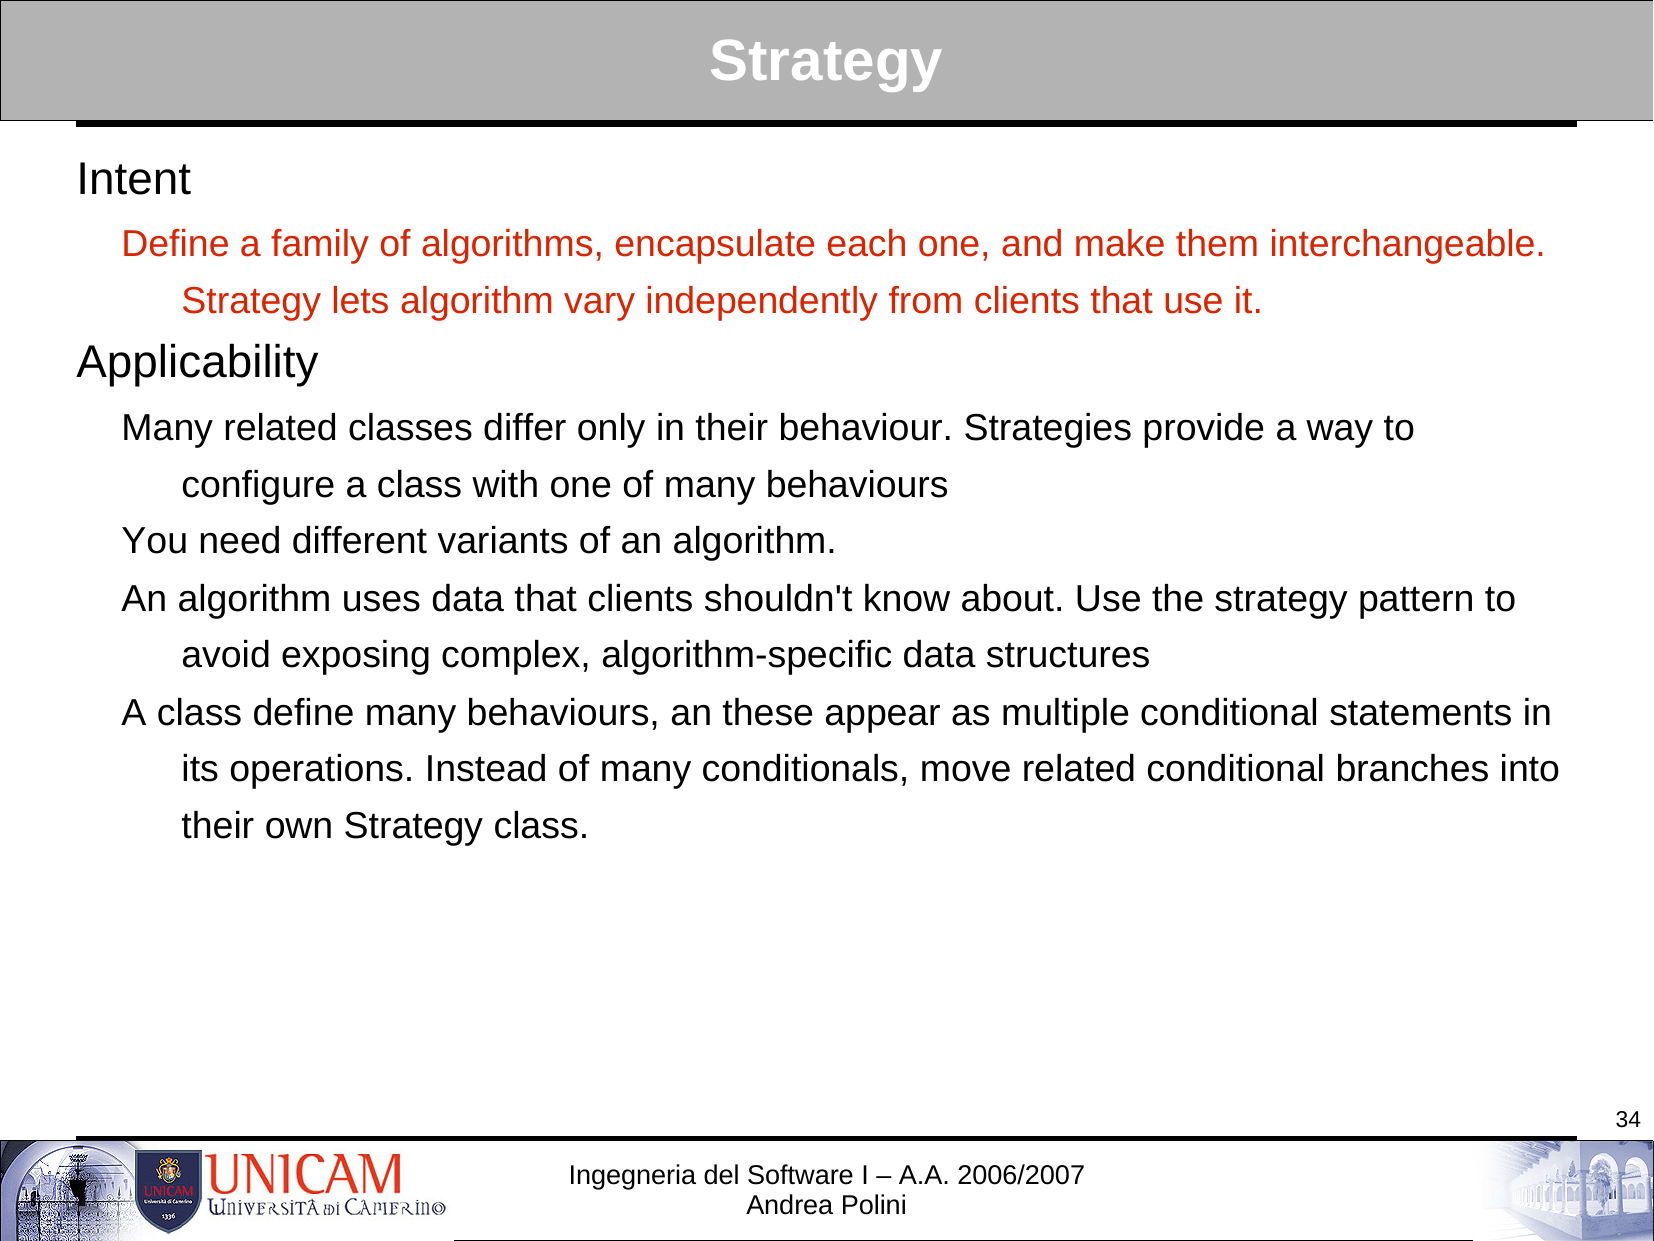

# Strategy
Intent
Define a family of algorithms, encapsulate each one, and make them interchangeable. Strategy lets algorithm vary independently from clients that use it.
Applicability
Many related classes differ only in their behaviour. Strategies provide a way to configure a class with one of many behaviours
You need different variants of an algorithm.
An algorithm uses data that clients shouldn't know about. Use the strategy pattern to avoid exposing complex, algorithm-specific data structures
A class define many behaviours, an these appear as multiple conditional statements in its operations. Instead of many conditionals, move related conditional branches into their own Strategy class.
34